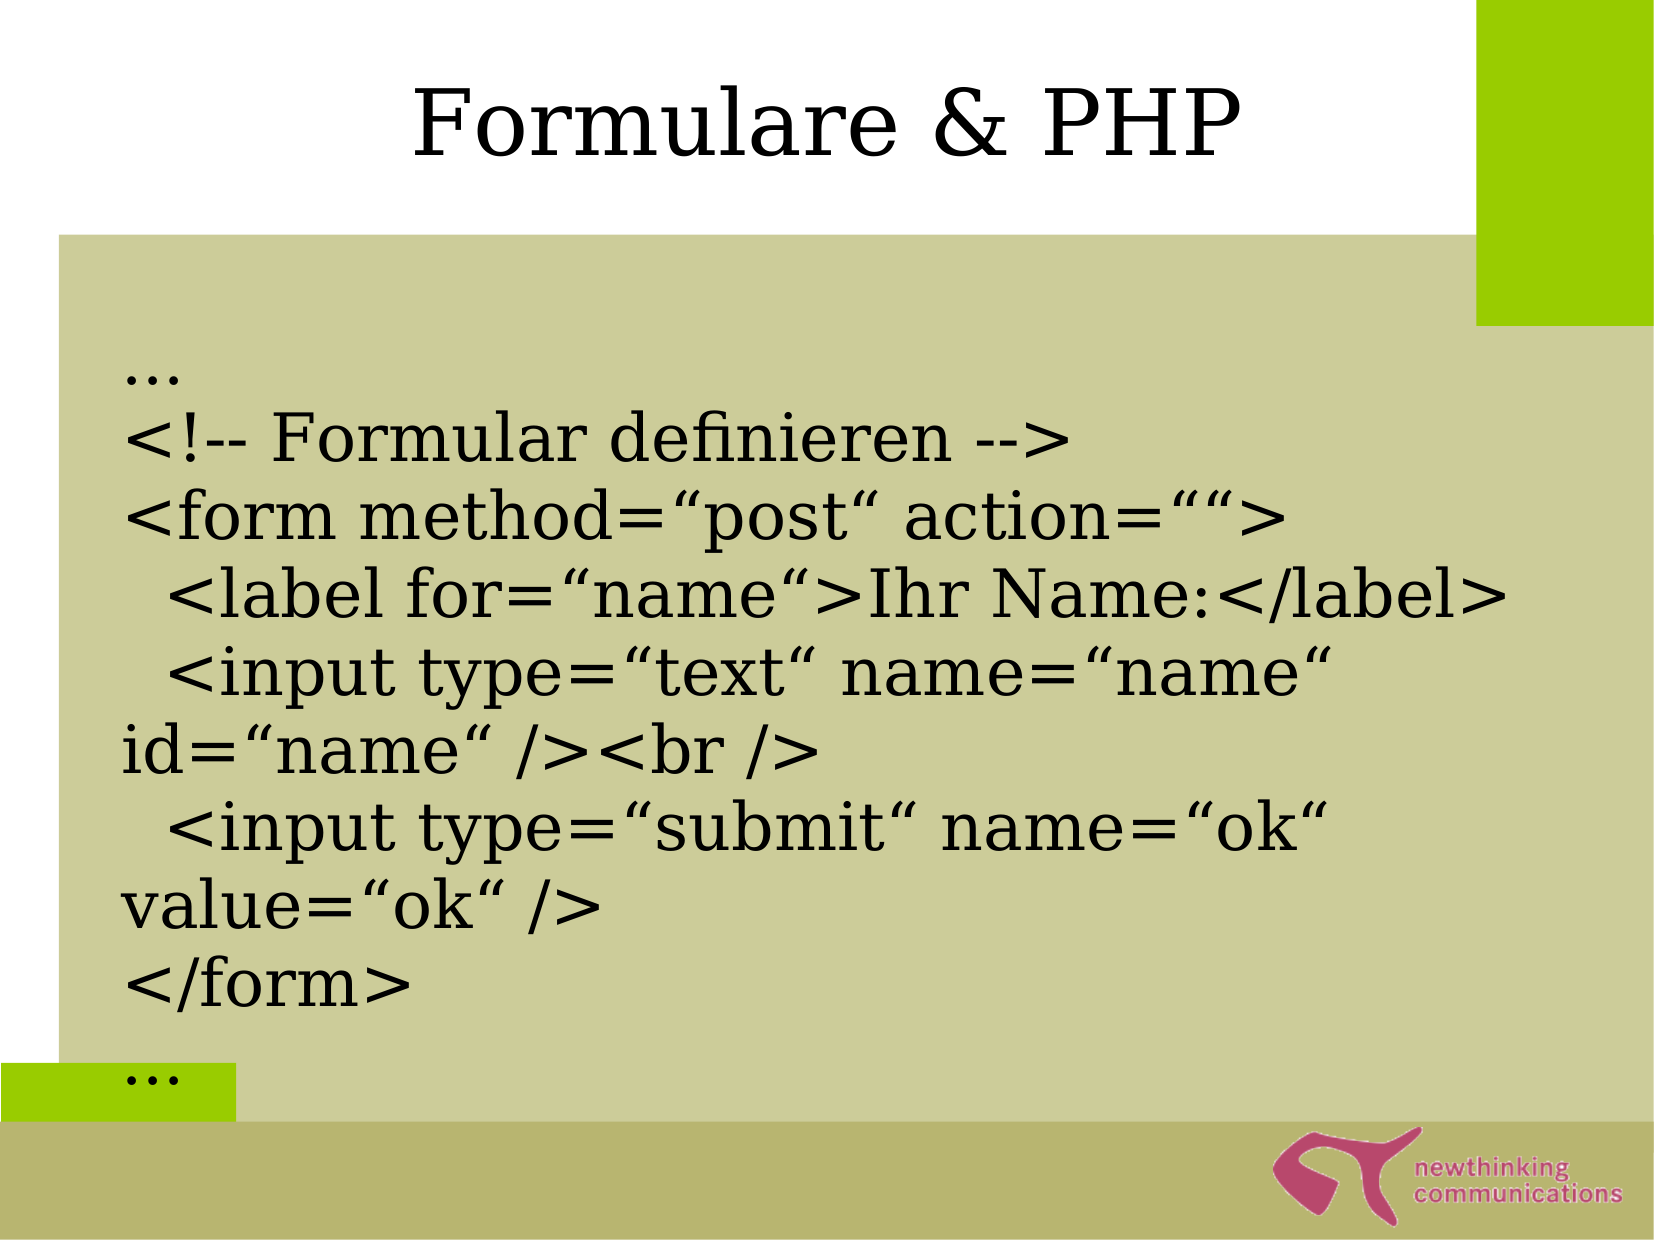

# Formulare & PHP
...
<!-- Formular definieren -->
<form method=“post“ action=““>
 <label for=“name“>Ihr Name:</label>
 <input type=“text“ name=“name“ id=“name“ /><br />
 <input type=“submit“ name=“ok“ value=“ok“ />
</form>
...